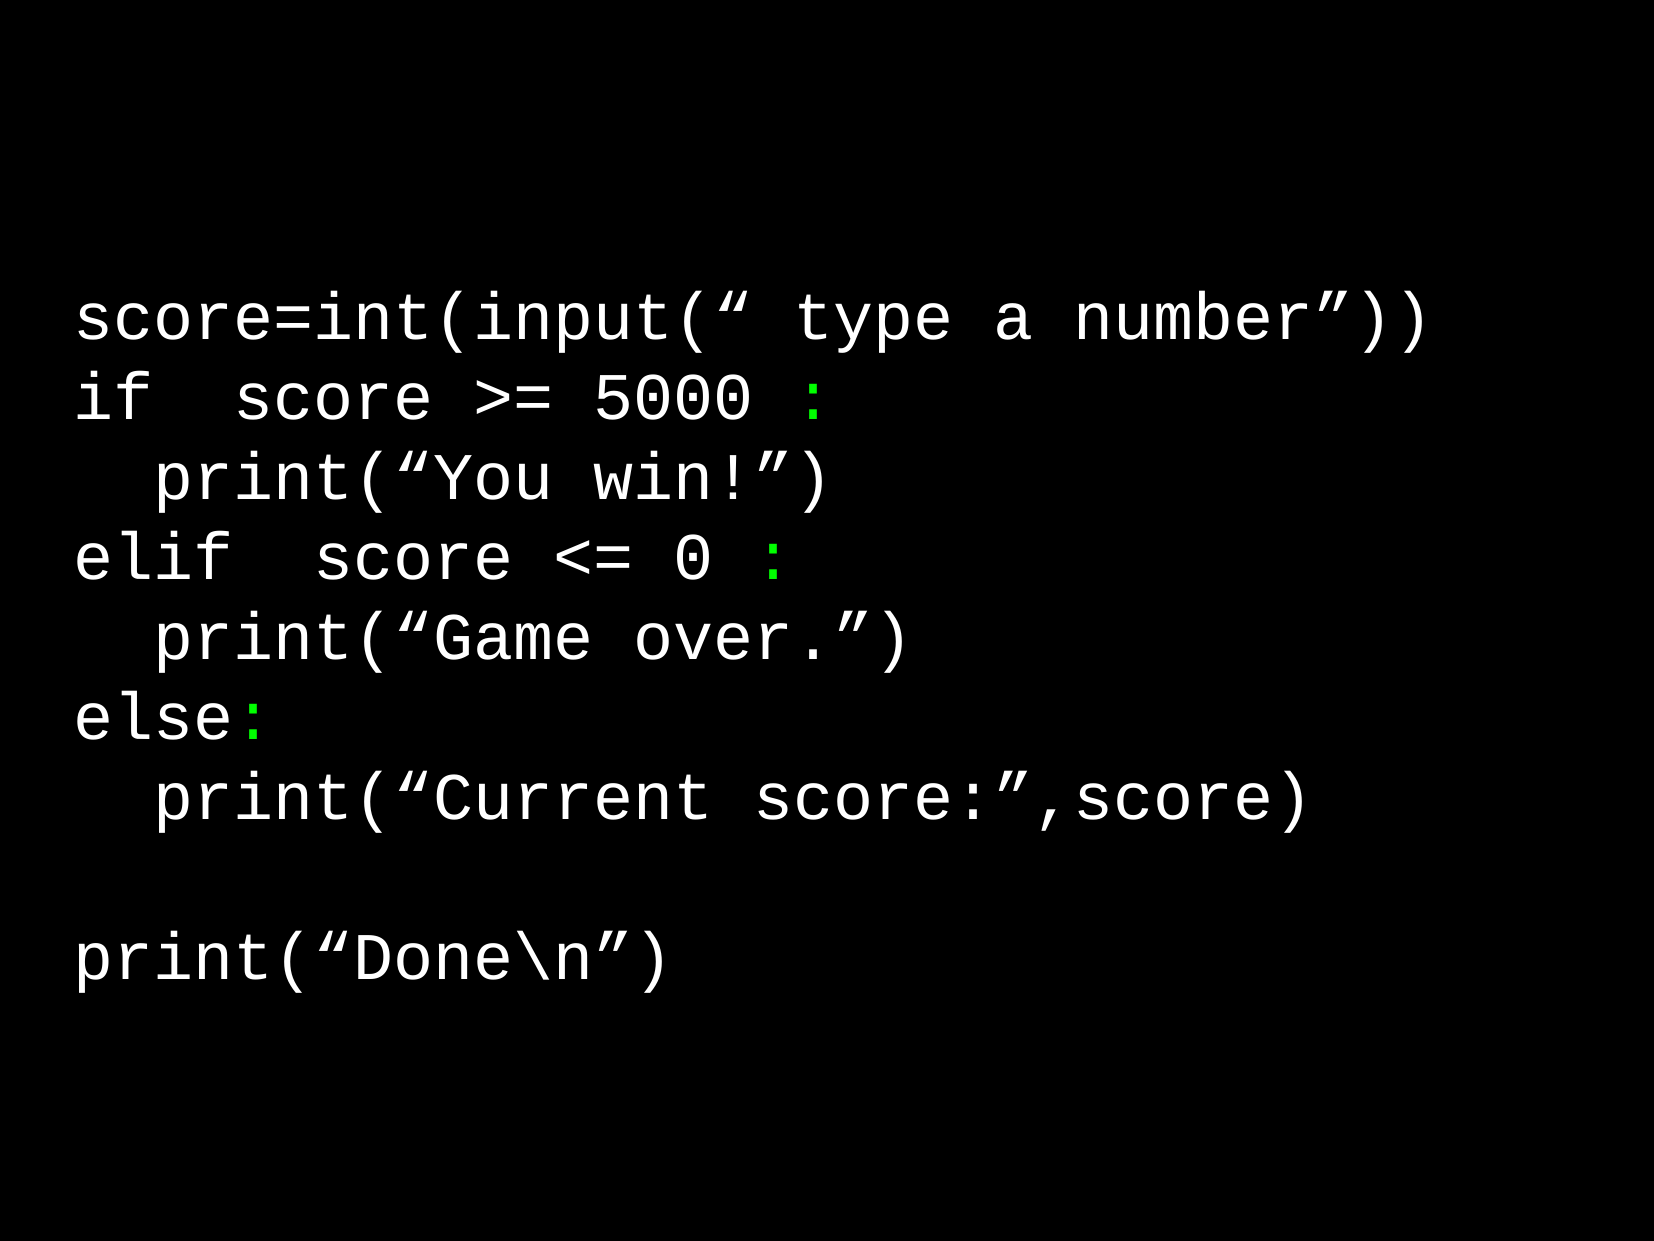

score=int(input(“ type a number”))
if score >= 5000 :
 print(“You win!”)
elif score <= 0 :
 print(“Game over.”)
else:
 print(“Current score:”,score)
print(“Done\n”)